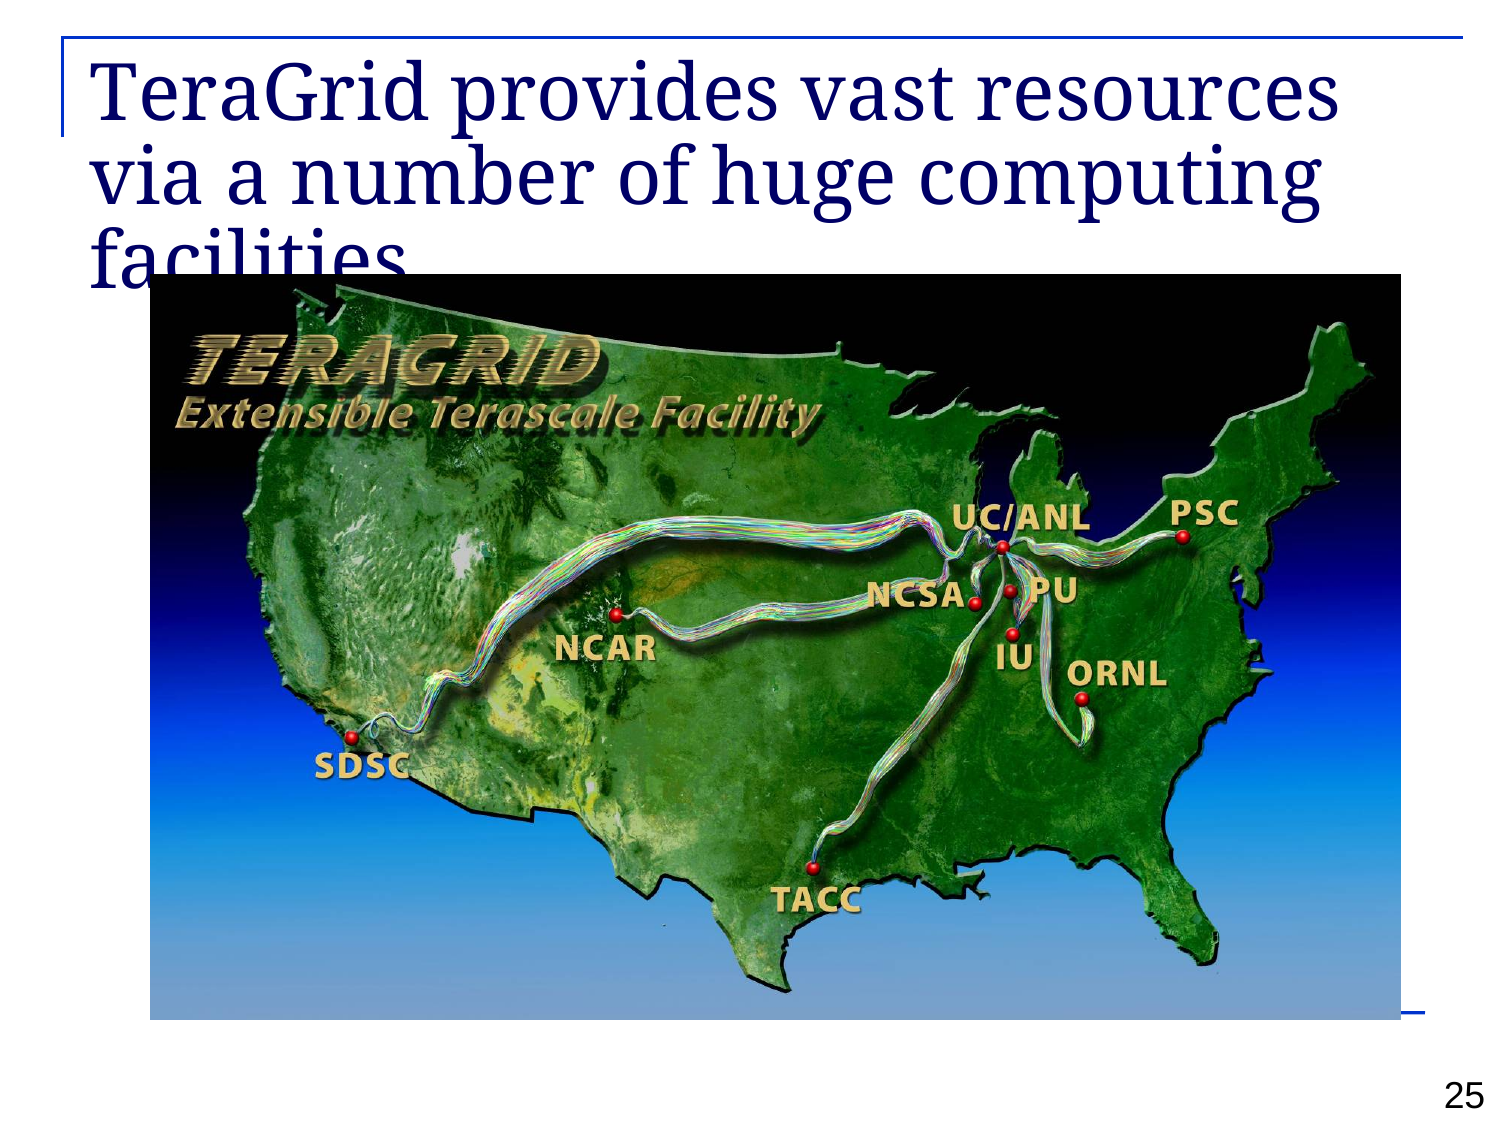

# TeraGrid provides vast resources via a number of huge computing facilities.